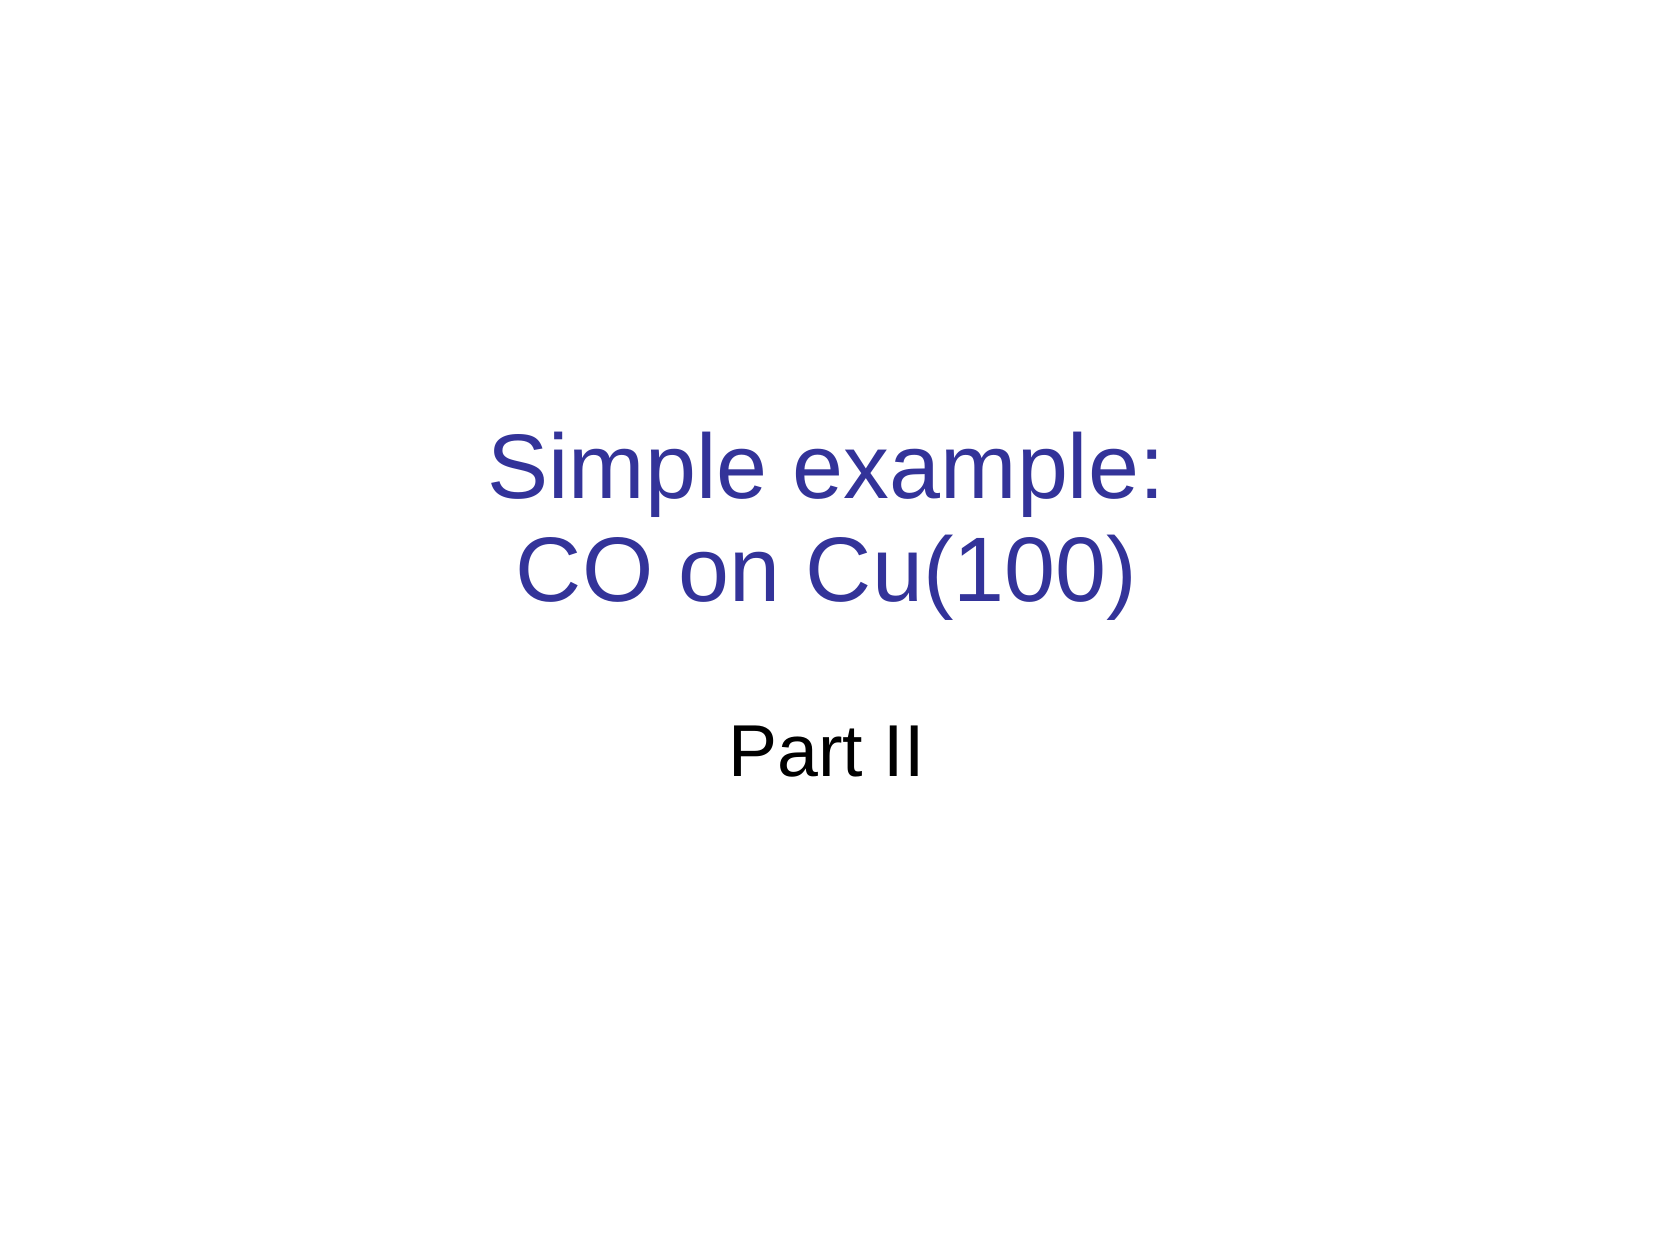

# Simple example: CO on Cu(100)
Part II
February 20, 2009
10302